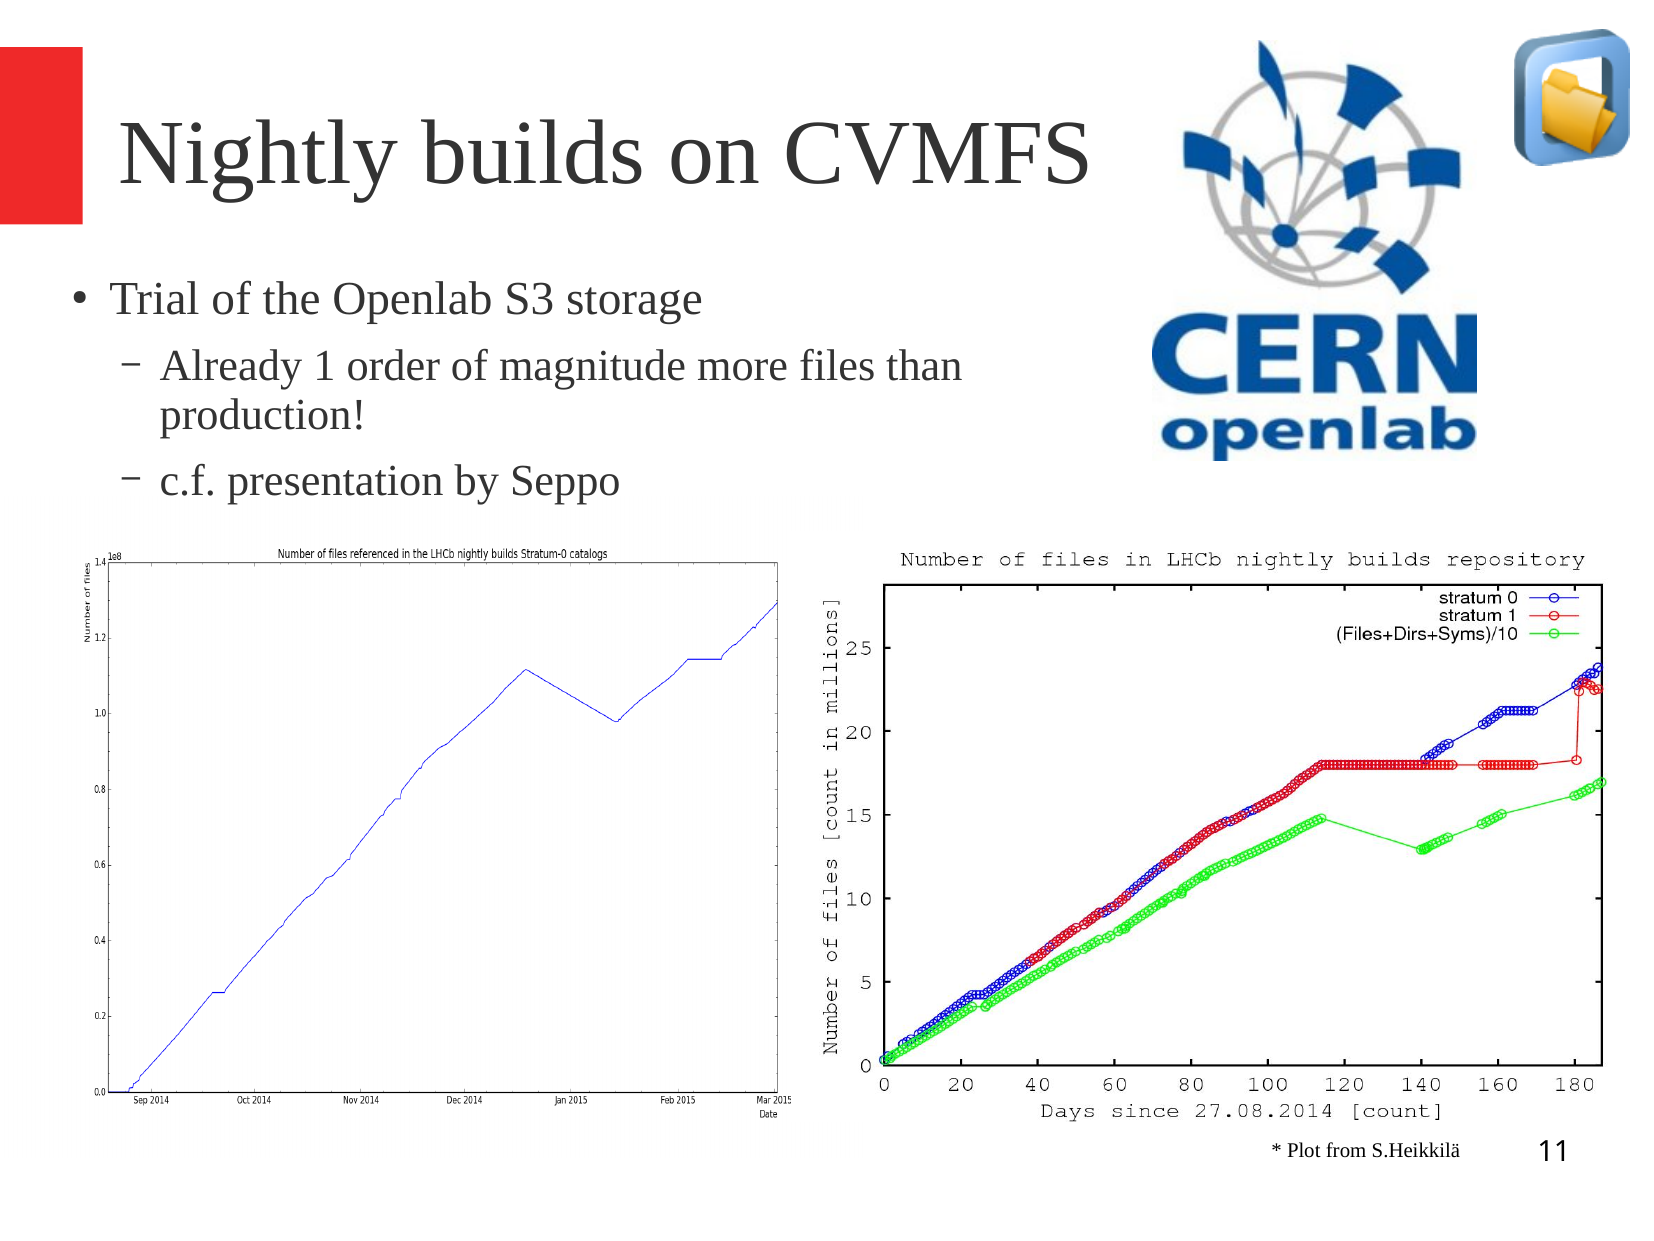

# Nightly builds on CVMFS
Trial of the Openlab S3 storage
Already 1 order of magnitude more files than production!
c.f. presentation by Seppo
11
* Plot from S.Heikkilä